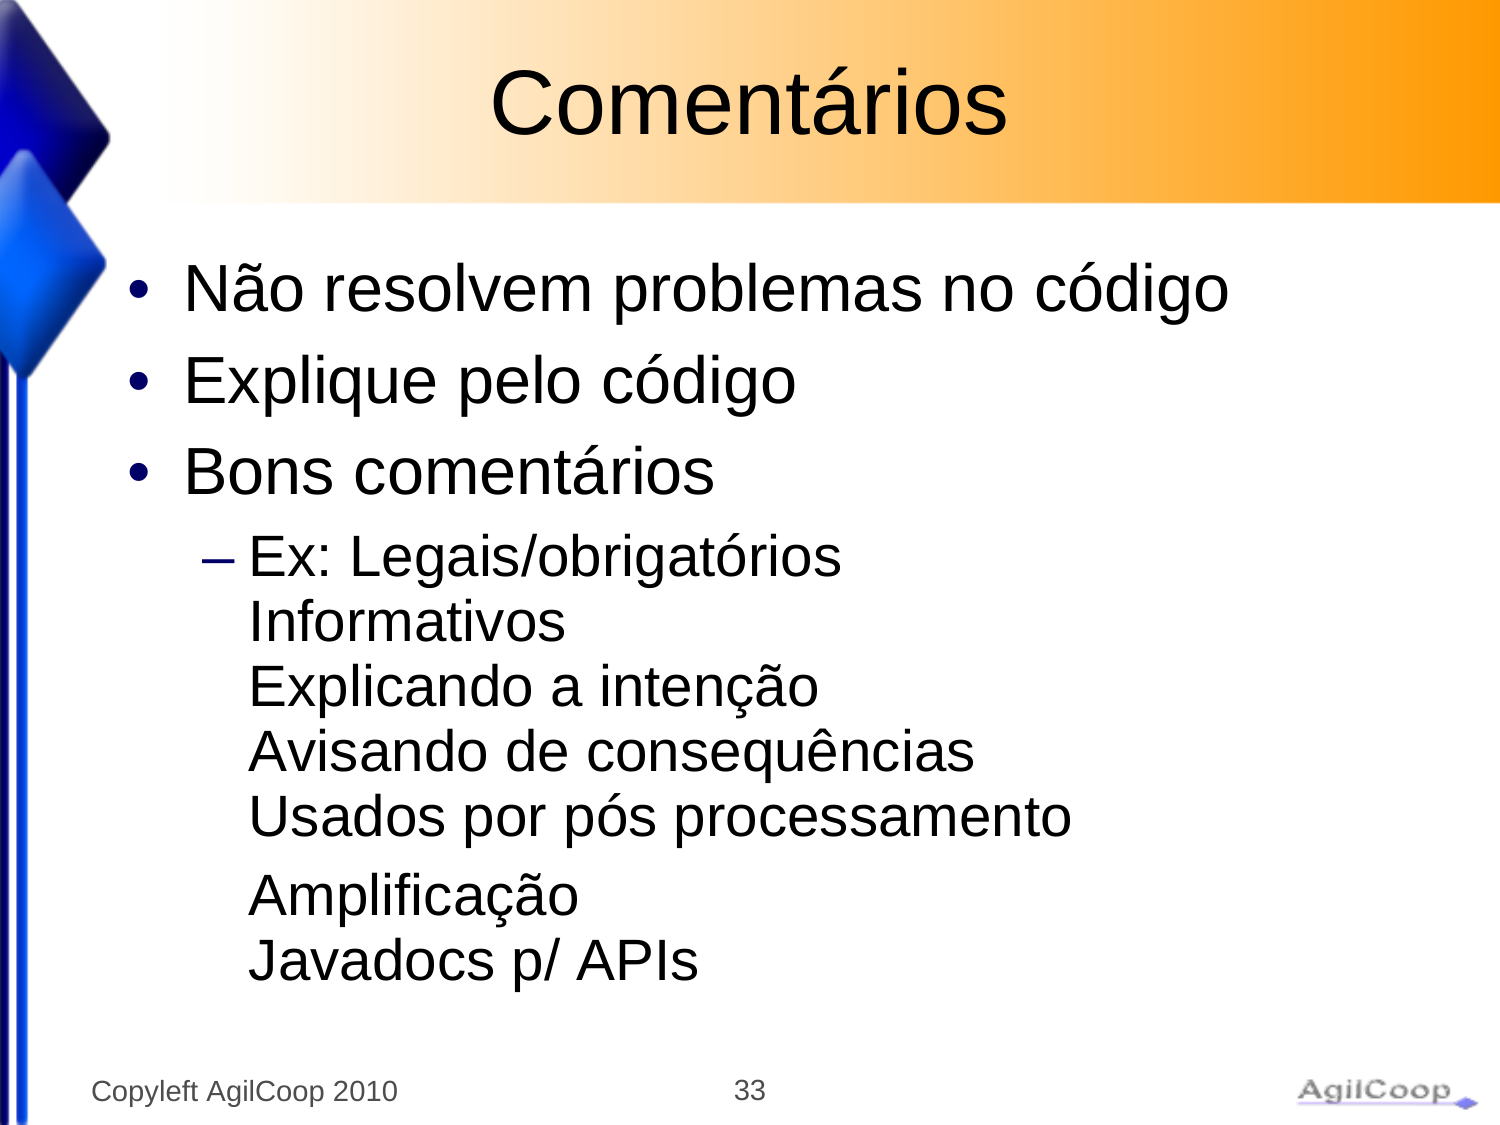

# Comentários
Não resolvem problemas no código
Explique pelo código
Bons comentários
Ex: Legais/obrigatórios
Informativos
Explicando a intenção
Avisando de consequências
Usados por pós processamento
Amplificação
Javadocs p/ APIs
Copyleft AgilCoop 2010
33